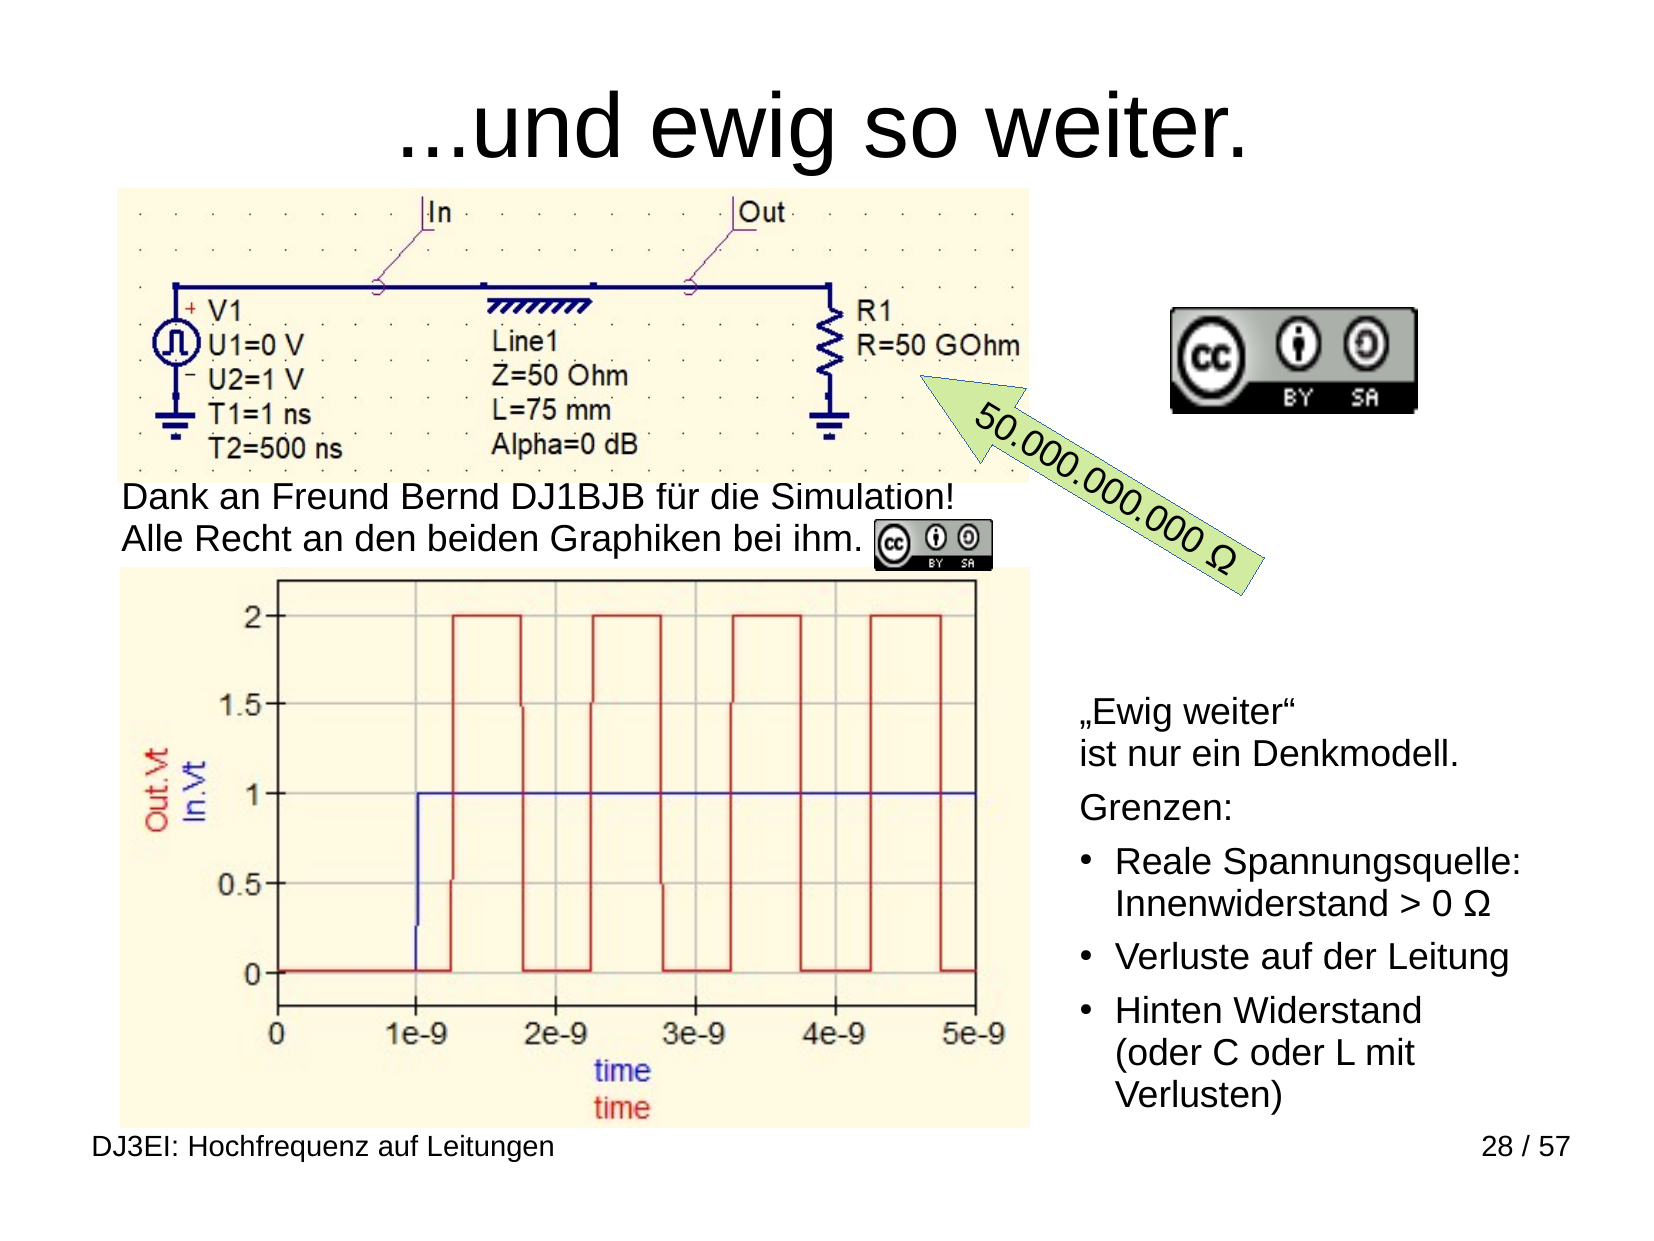

# ...und ewig so weiter.
50.000.000.000 Ω
Dank an Freund Bernd DJ1BJB für die Simulation!
Alle Recht an den beiden Graphiken bei ihm.
„Ewig weiter“
ist nur ein Denkmodell.
Grenzen:
Reale Spannungsquelle:
Innenwiderstand > 0 Ω
Verluste auf der Leitung
Hinten Widerstand
(oder C oder L mit Verlusten)